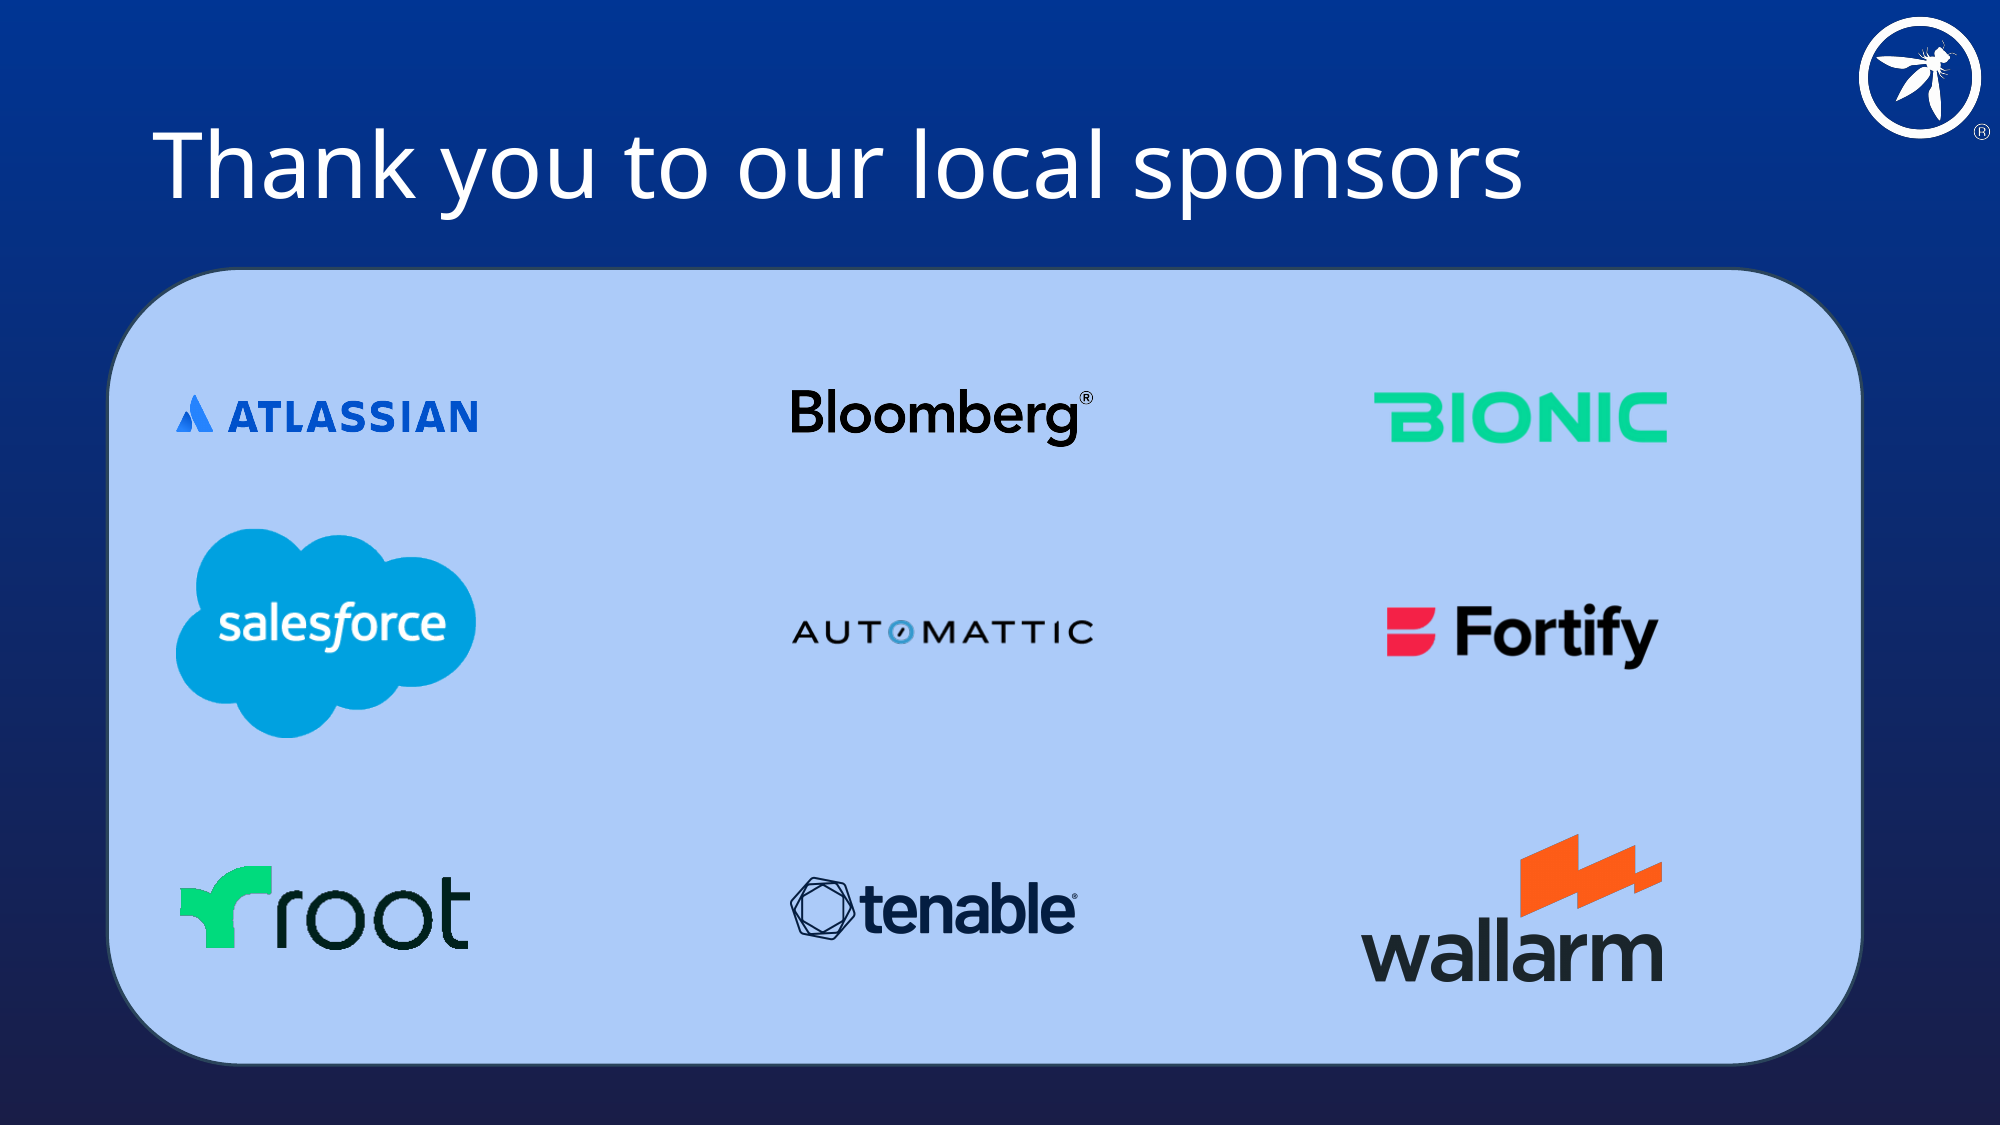

# Thank you to our local sponsors